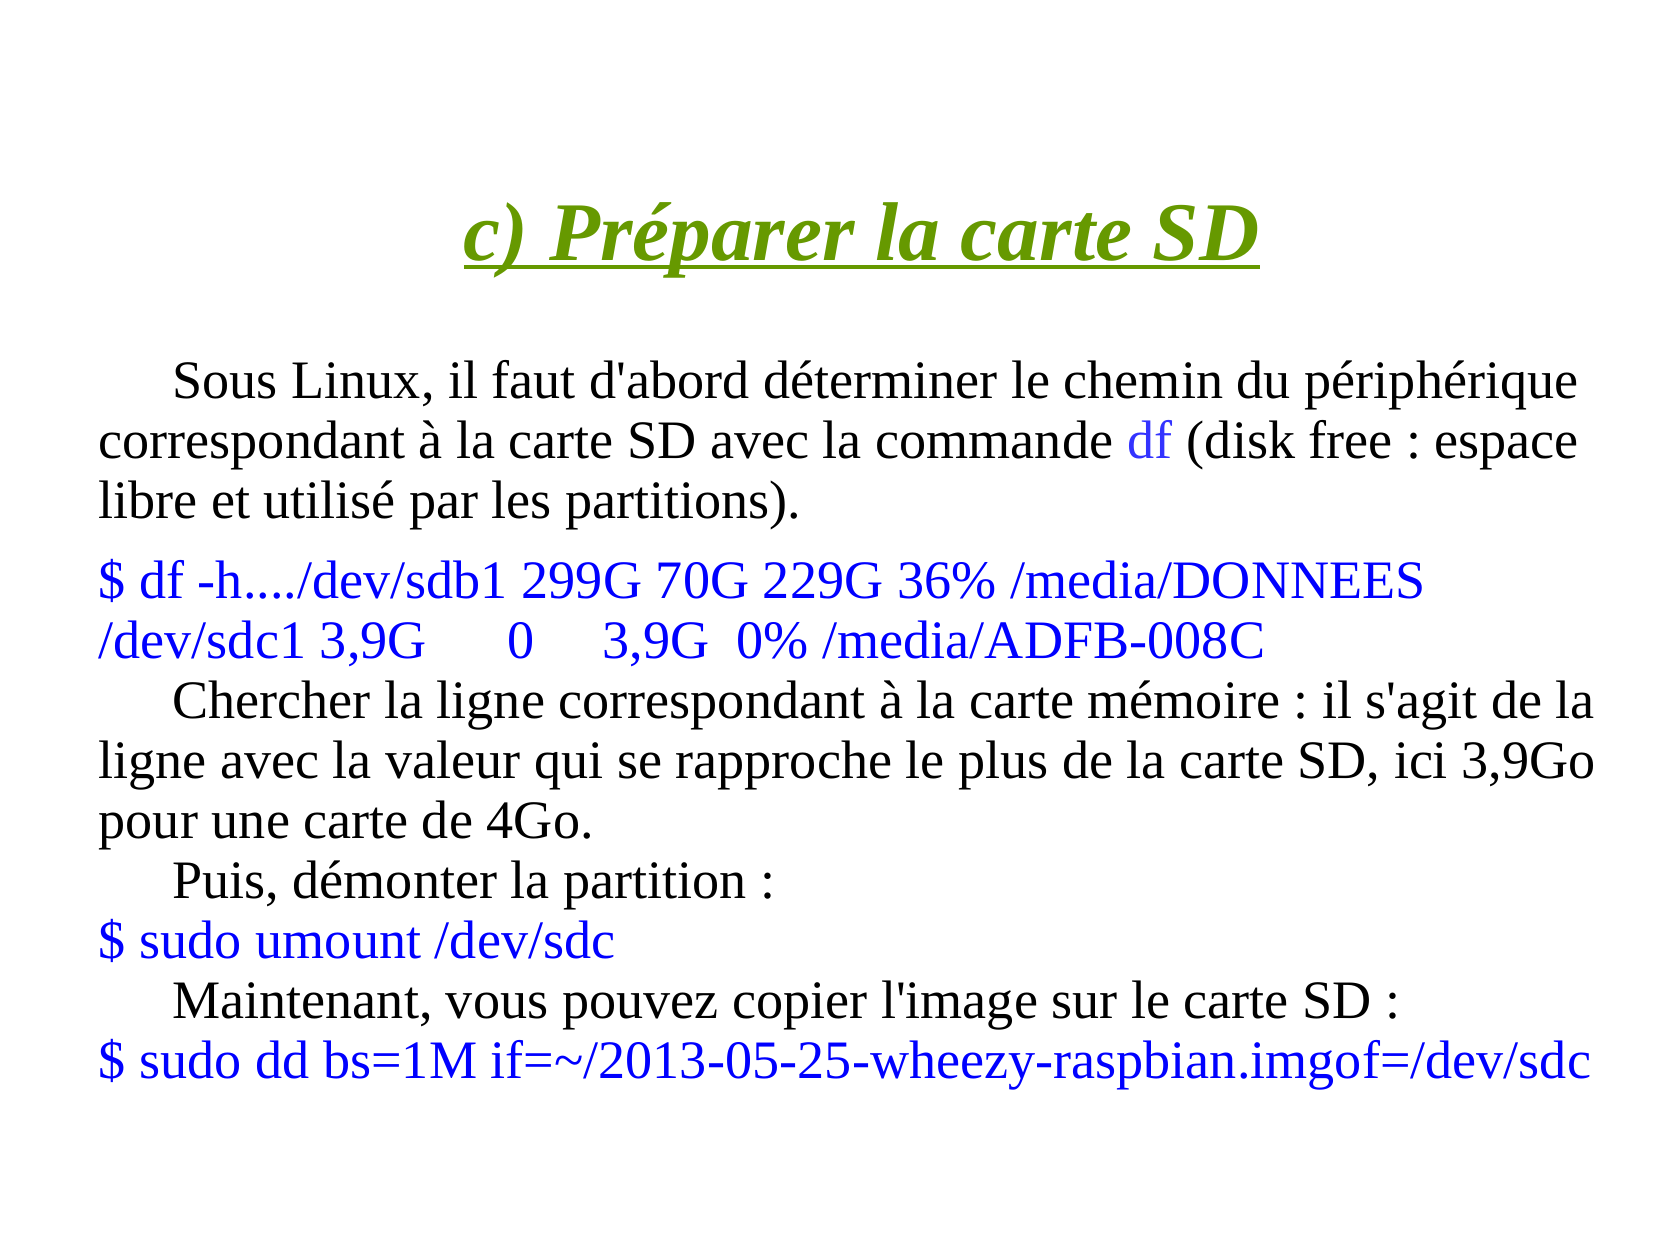

# c) Préparer la carte SD
	Sous Linux, il faut d'abord déterminer le chemin du périphérique correspondant à la carte SD avec la commande df (disk free : espace libre et utilisé par les partitions).
$ df -h..../dev/sdb1 299G 70G 229G 36% /media/DONNEES
/dev/sdc1 3,9G      0     3,9G  0% /media/ADFB-008C
	Chercher la ligne correspondant à la carte mémoire : il s'agit de la ligne avec la valeur qui se rapproche le plus de la carte SD, ici 3,9Go pour une carte de 4Go.
	Puis, démonter la partition :
$ sudo umount /dev/sdc
	Maintenant, vous pouvez copier l'image sur le carte SD :
$ sudo dd bs=1M if=~/2013-05-25-wheezy-raspbian.imgof=/dev/sdc